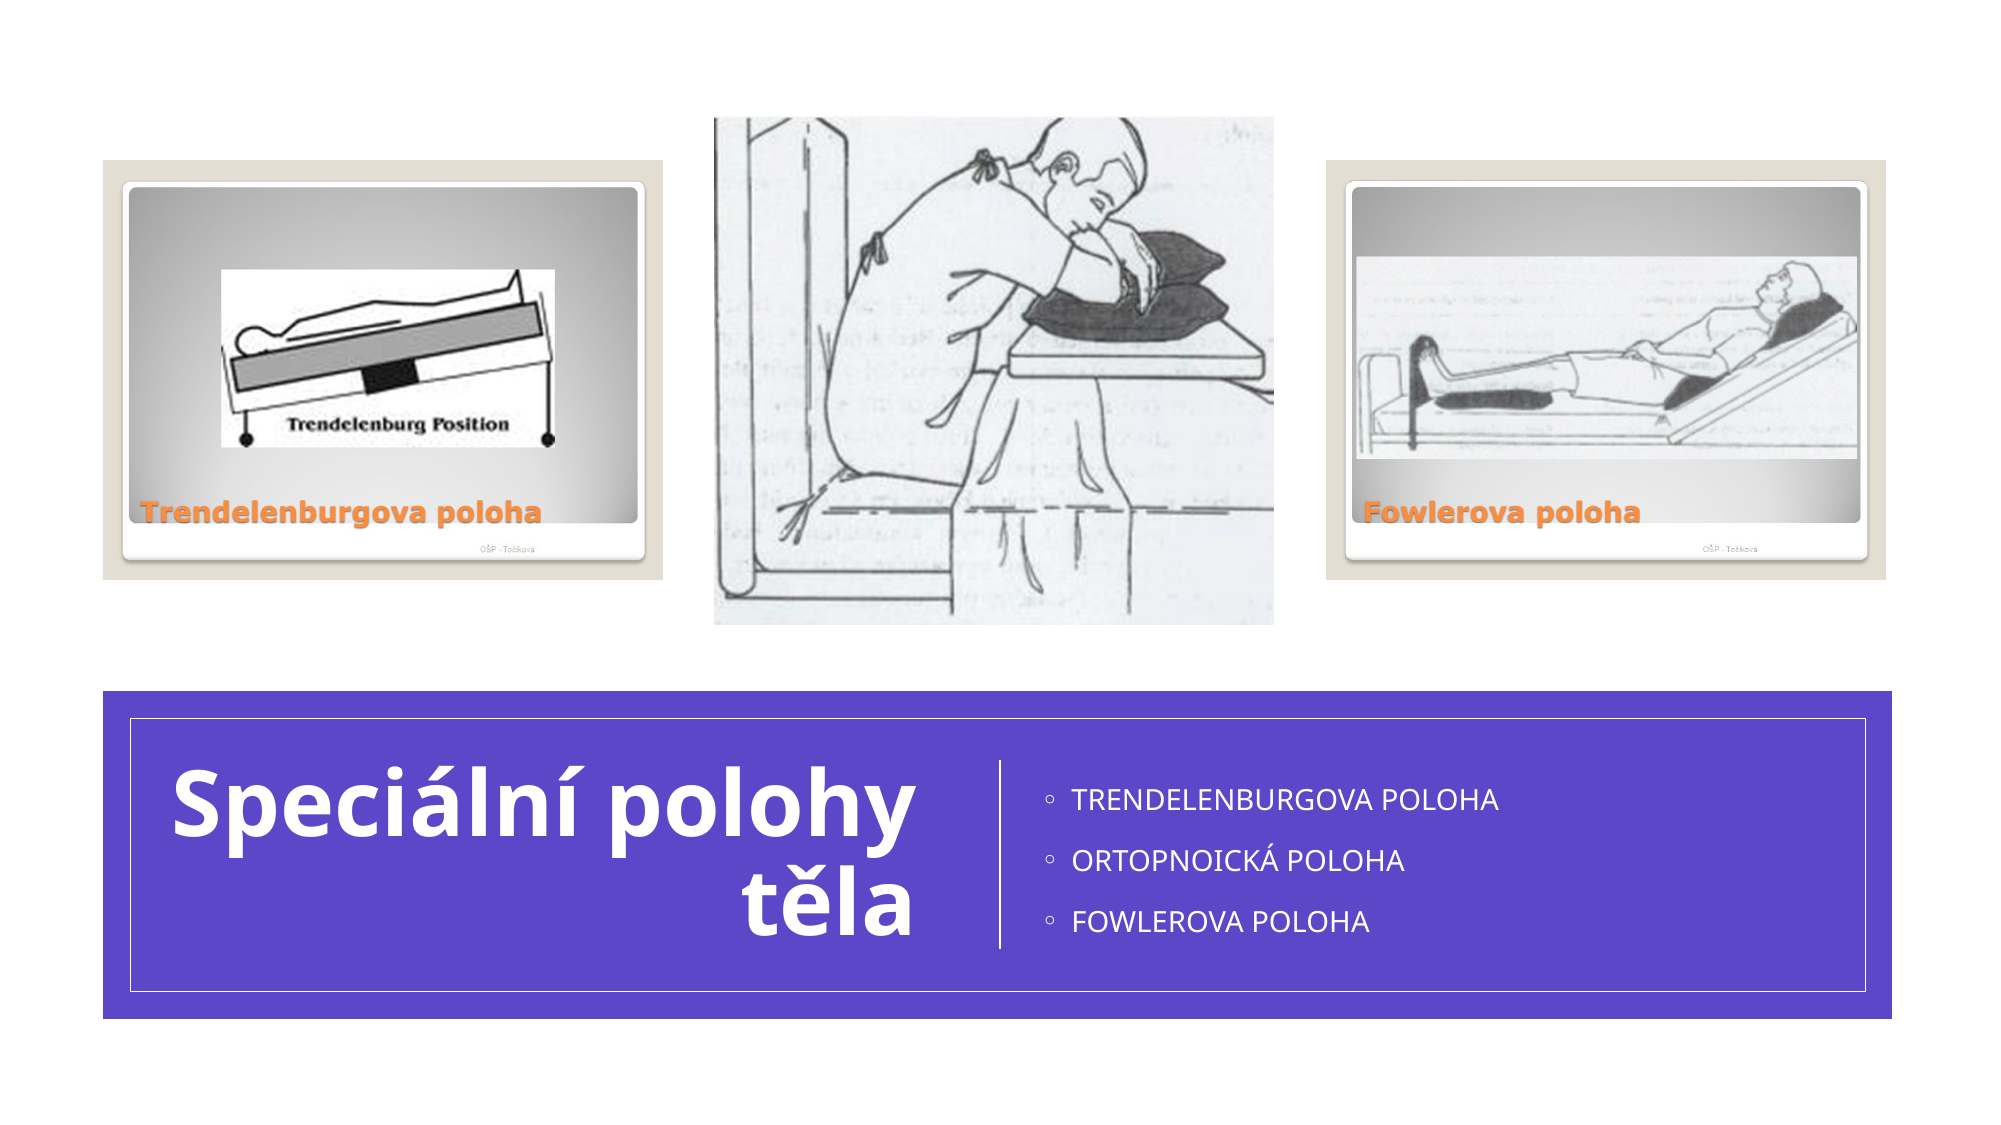

# Speciální polohy těla
TRENDELENBURGOVA POLOHA
ORTOPNOICKÁ POLOHA
FOWLEROVA POLOHA